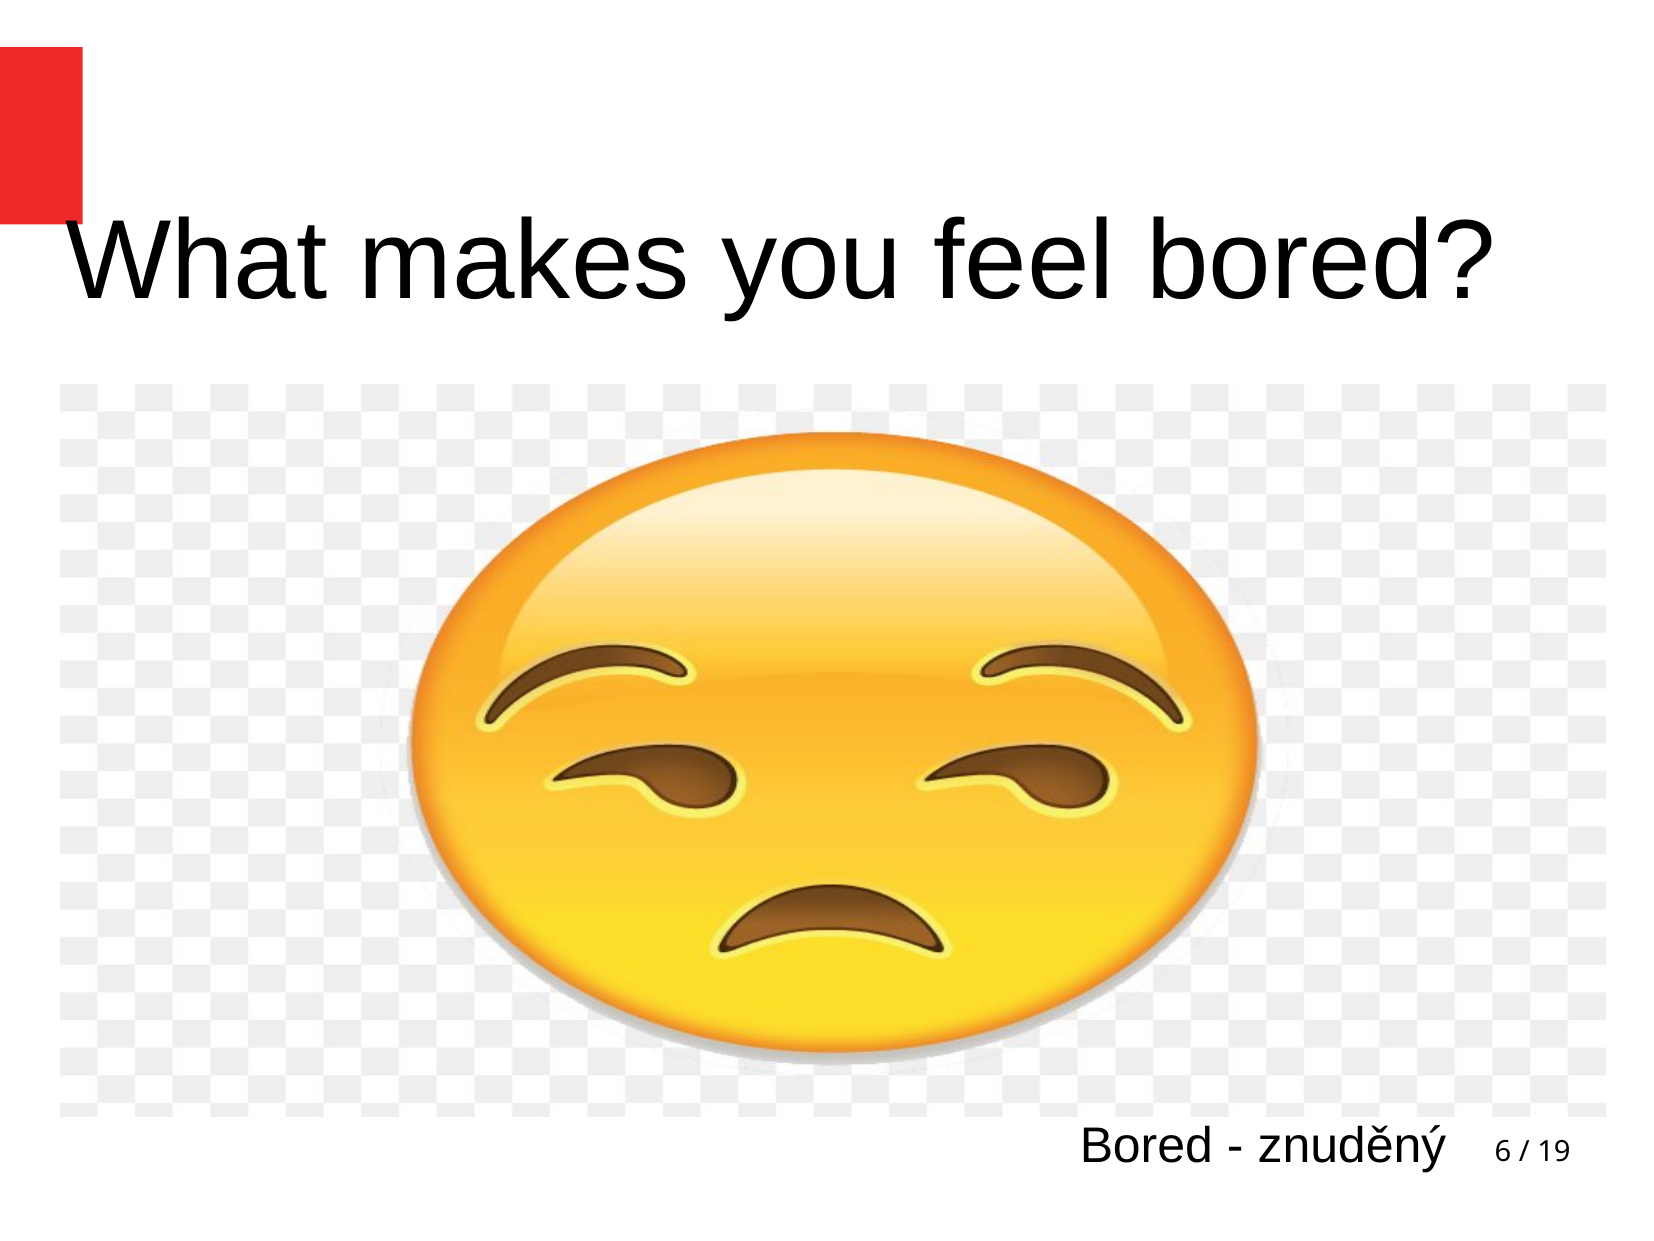

What makes you feel bored?
Bored - znuděný
6